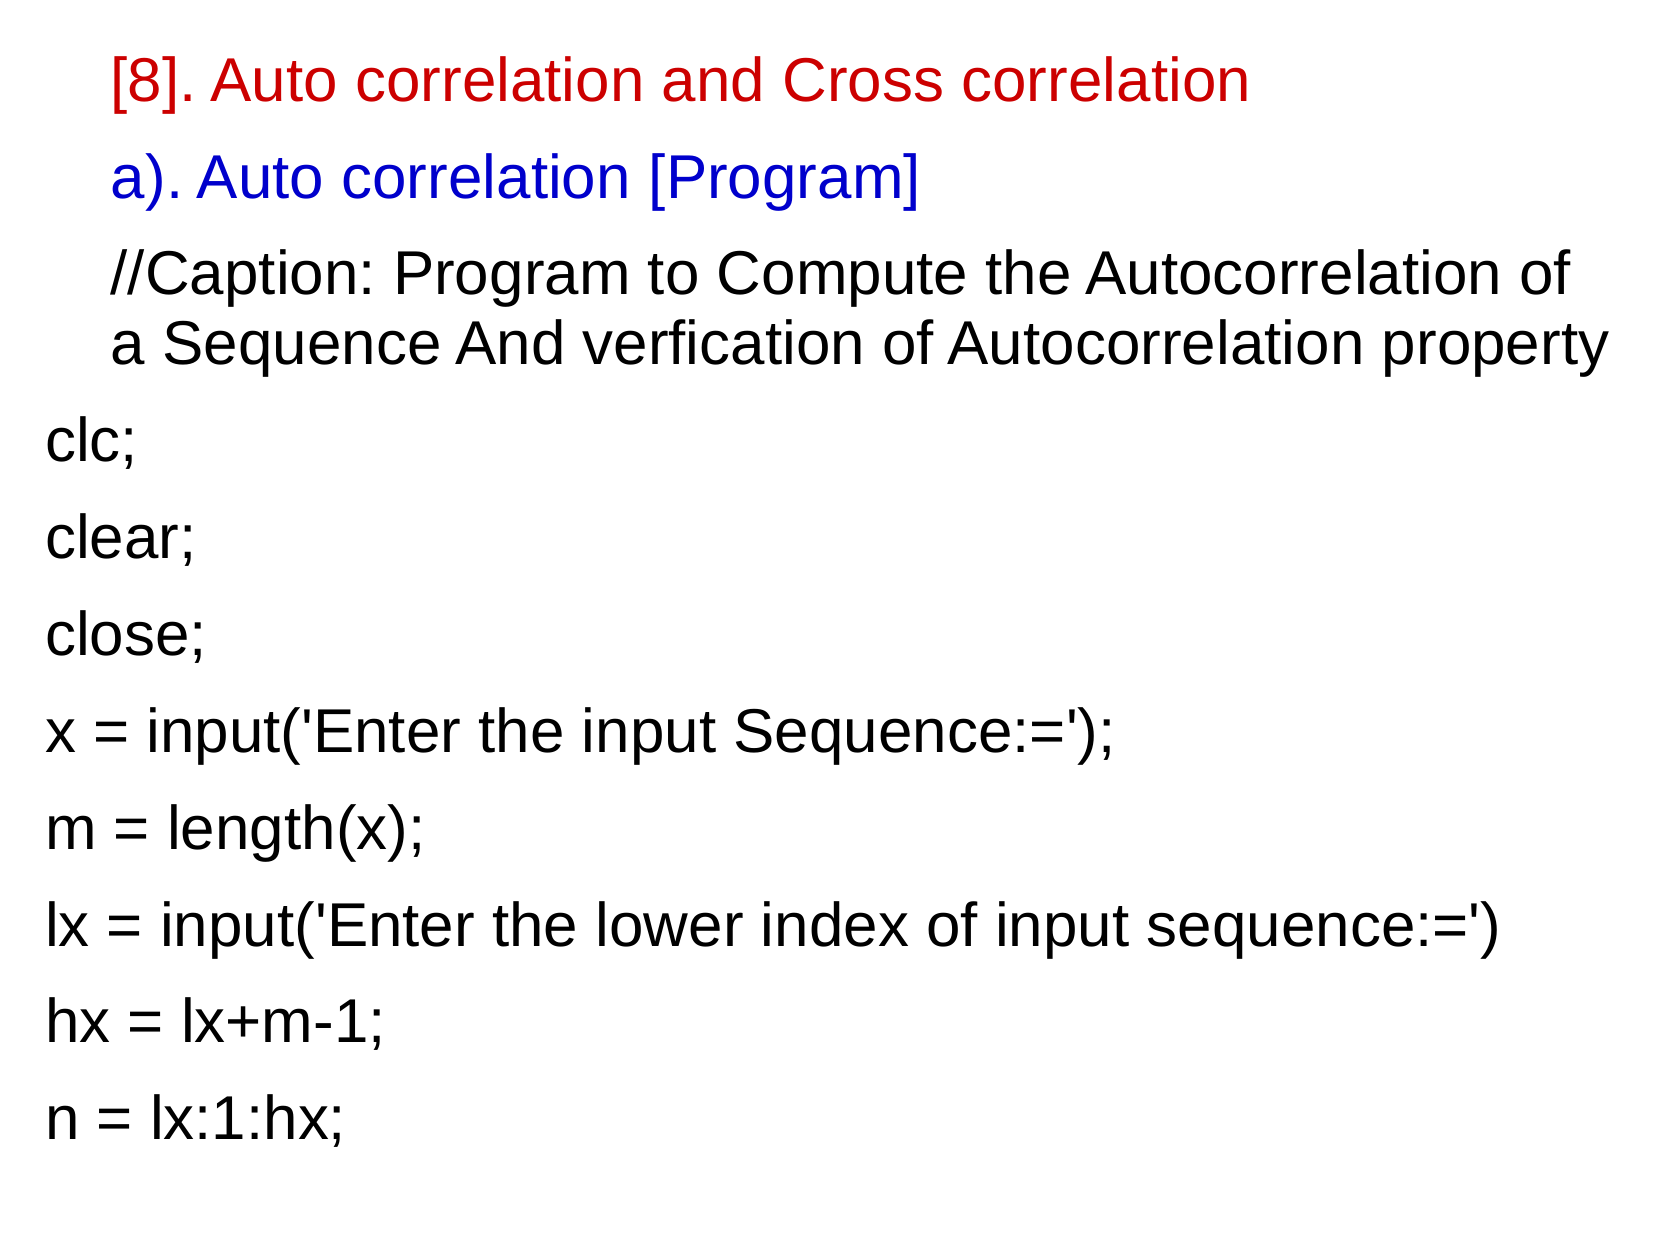

# [8]. Auto correlation and Cross correlation
a). Auto correlation [Program]
//Caption: Program to Compute the Autocorrelation of a Sequence And verfication of Autocorrelation property
clc;
clear;
close;
x = input('Enter the input Sequence:=');
m = length(x);
lx = input('Enter the lower index of input sequence:=')
hx = lx+m-1;
n = lx:1:hx;